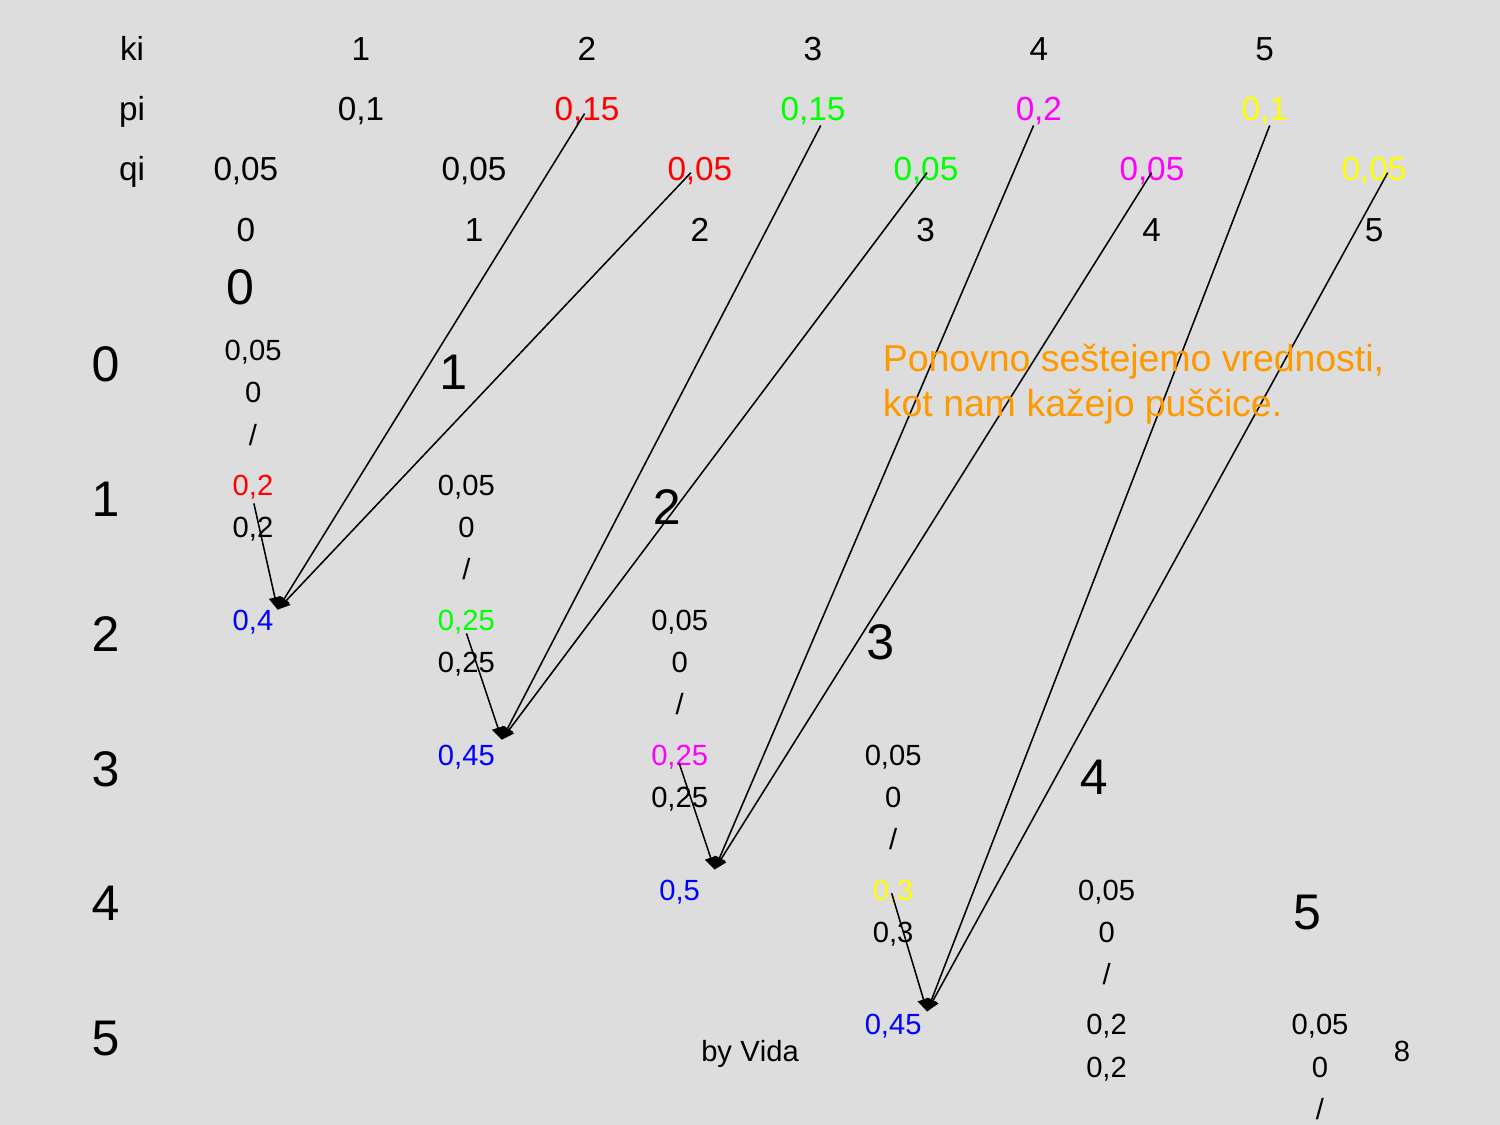

| ki | | 1 | | 2 | | 3 | | 4 | | 5 | |
| --- | --- | --- | --- | --- | --- | --- | --- | --- | --- | --- | --- |
| pi | | 0,1 | | 0,15 | | 0,15 | | 0,2 | | 0,1 | |
| qi | 0,05 | | 0,05 | | 0,05 | | 0,05 | | 0,05 | | 0,05 |
| | 0 | | 1 | | 2 | | 3 | | 4 | | 5 |
| | 0 | | | | | |
| --- | --- | --- | --- | --- | --- | --- |
| 0 | 0,05 0 / | 1 | | | | |
| 1 | 0,2 0,2 | 0,05 0 / | 2 | | | |
| 2 | 0,4 | 0,25 0,25 | 0,05 0 / | 3 | | |
| 3 | | 0,45 | 0,25 0,25 | 0,05 0 / | 4 | |
| 4 | | | 0,5 | 0,3 0,3 | 0,05 0 / | 5 |
| 5 | | | | 0,45 | 0,2 0,2 | 0,05 0 / |
Ponovno seštejemo vrednosti, kot nam kažejo puščice.
by Vida